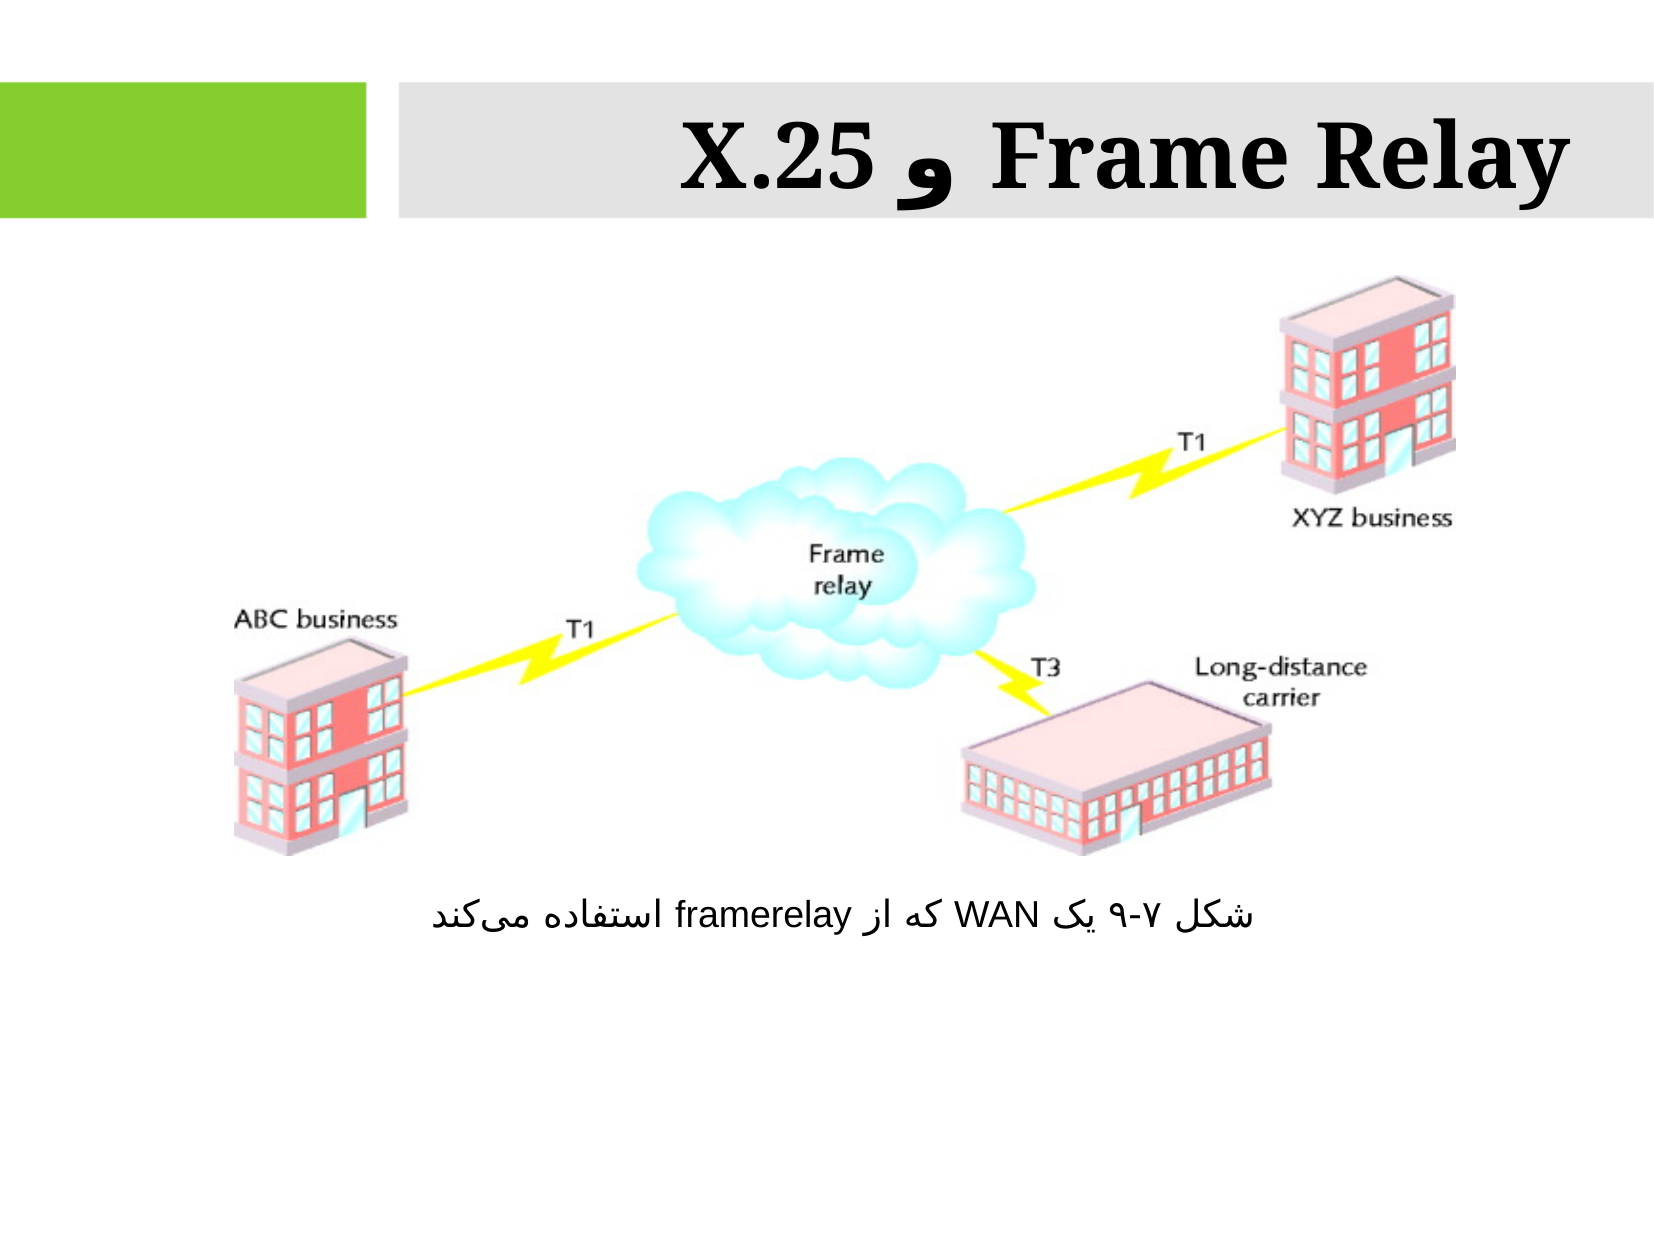

# X.25 و Frame Relay
شکل ۷-۹ یک WAN که از framerelay استفاده می‌کند